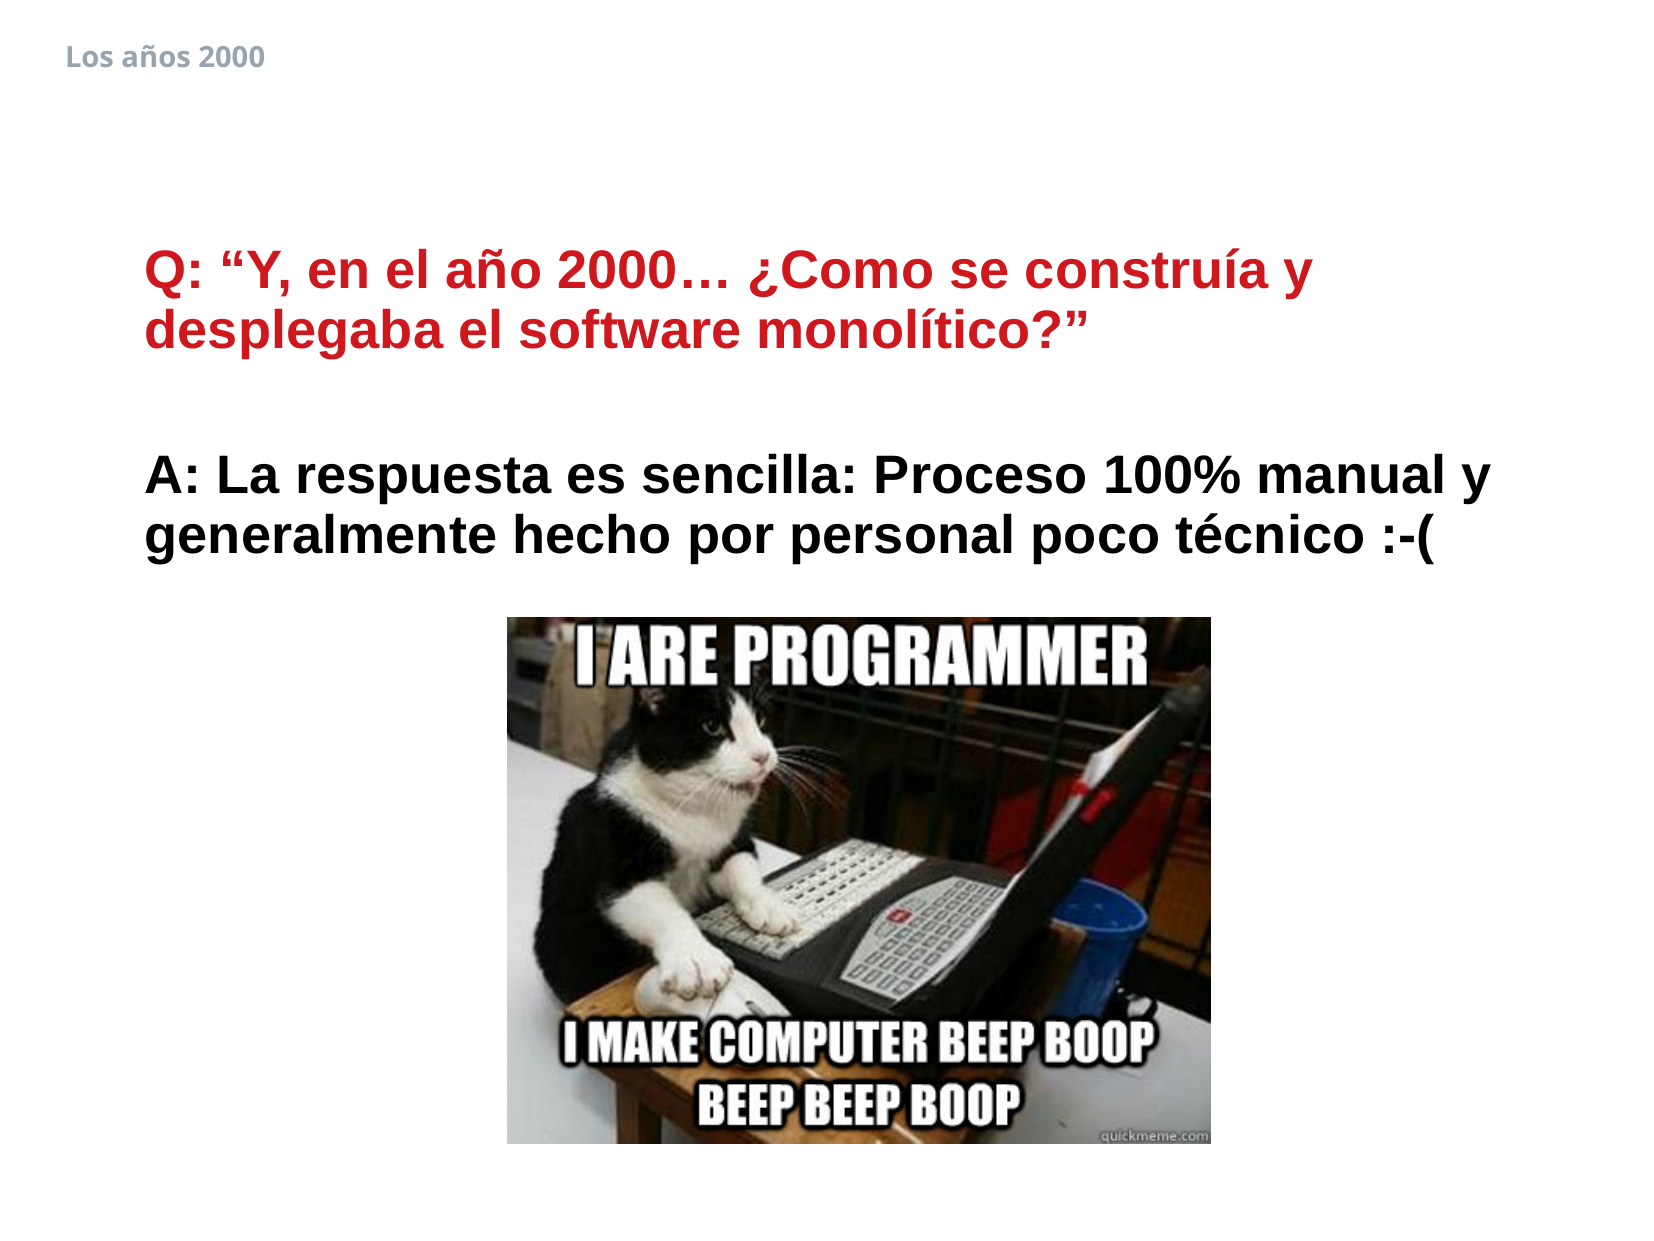

Los años 2000
Q: “Y, en el año 2000… ¿Como se construía y desplegaba el software monolítico?”
A: La respuesta es sencilla: Proceso 100% manual y generalmente hecho por personal poco técnico :-(